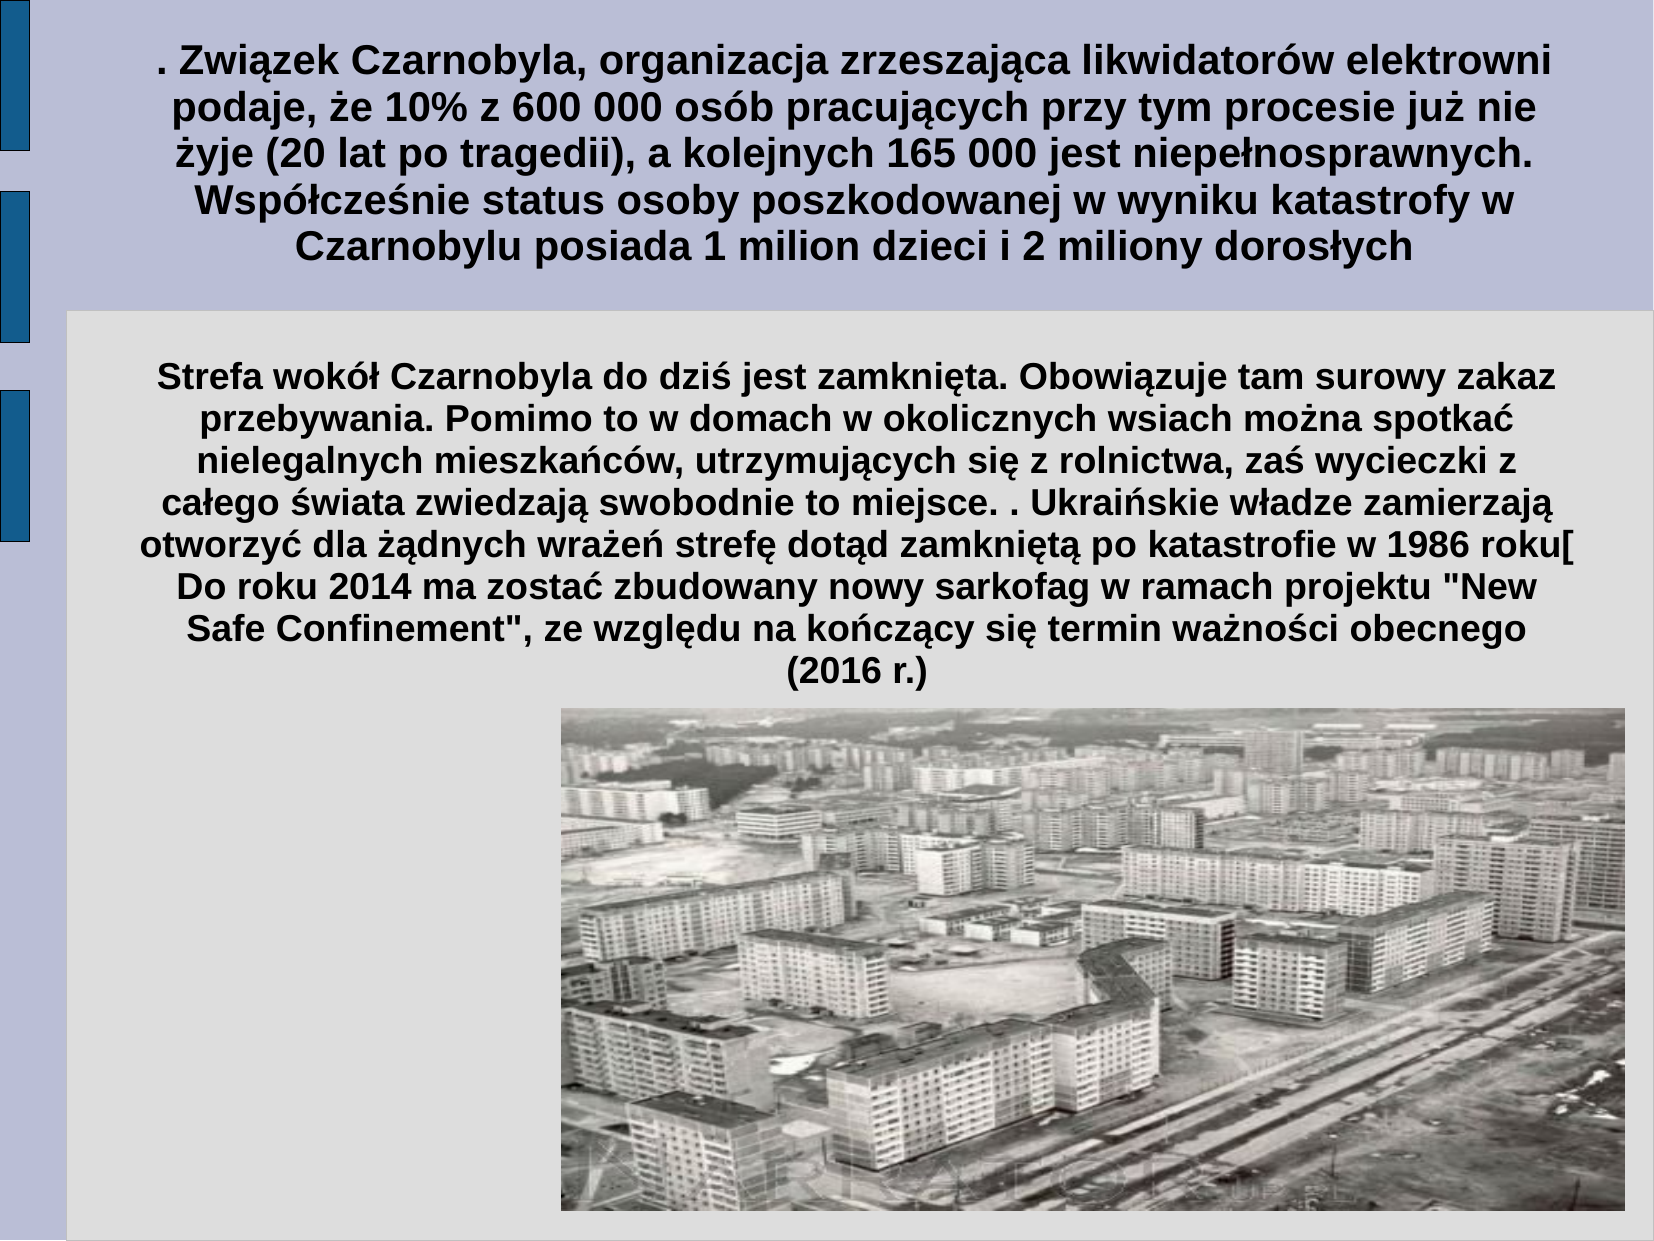

. Związek Czarnobyla, organizacja zrzeszająca likwidatorów elektrowni podaje, że 10% z 600 000 osób pracujących przy tym procesie już nie żyje (20 lat po tragedii), a kolejnych 165 000 jest niepełnosprawnych. Współcześnie status osoby poszkodowanej w wyniku katastrofy w Czarnobylu posiada 1 milion dzieci i 2 miliony dorosłych
Strefa wokół Czarnobyla do dziś jest zamknięta. Obowiązuje tam surowy zakaz przebywania. Pomimo to w domach w okolicznych wsiach można spotkać nielegalnych mieszkańców, utrzymujących się z rolnictwa, zaś wycieczki z całego świata zwiedzają swobodnie to miejsce. . Ukraińskie władze zamierzają otworzyć dla żądnych wrażeń strefę dotąd zamkniętą po katastrofie w 1986 roku[
Do roku 2014 ma zostać zbudowany nowy sarkofag w ramach projektu "New Safe Confinement", ze względu na kończący się termin ważności obecnego (2016 r.)